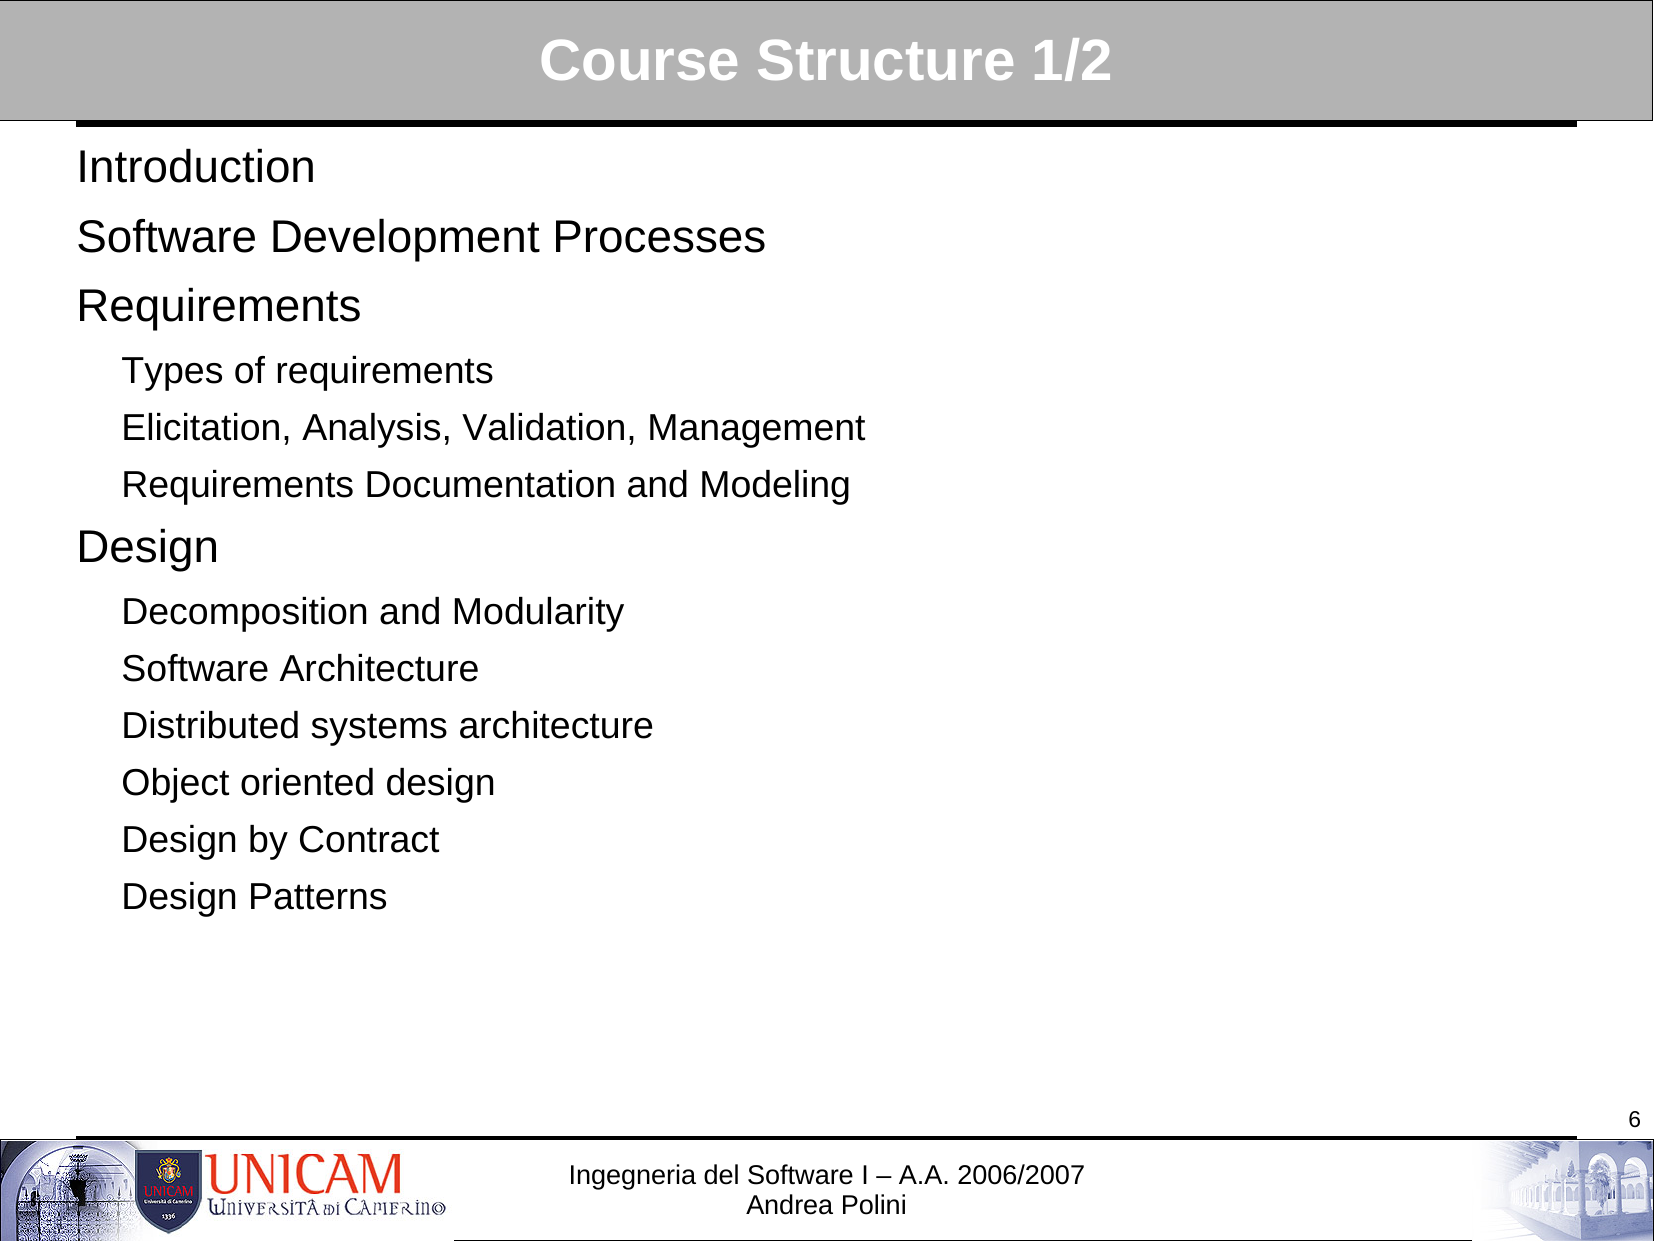

# Course Structure 1/2
Introduction
Software Development Processes
Requirements
Types of requirements
Elicitation, Analysis, Validation, Management
Requirements Documentation and Modeling
Design
Decomposition and Modularity
Software Architecture
Distributed systems architecture
Object oriented design
Design by Contract
Design Patterns
6